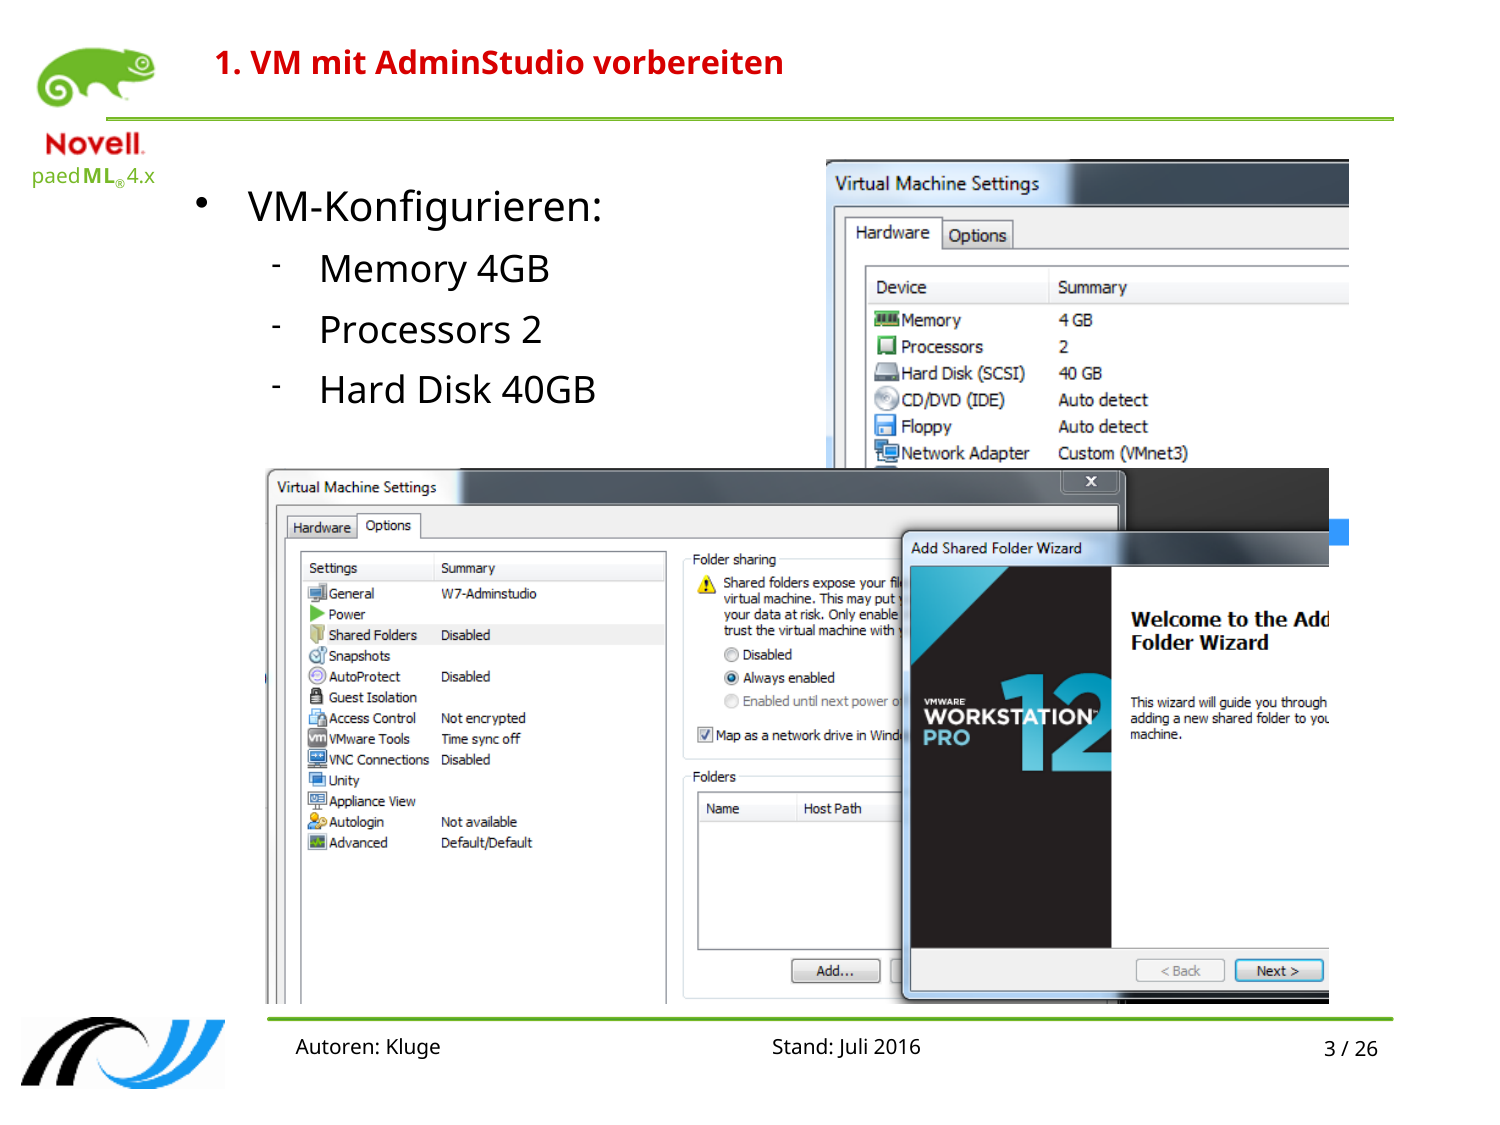

# 1. VM mit AdminStudio vorbereiten
VM-Konfigurieren:
Memory 4GB
Processors 2
Hard Disk 40GB
Autoren: Kluge
Juli 2016
3